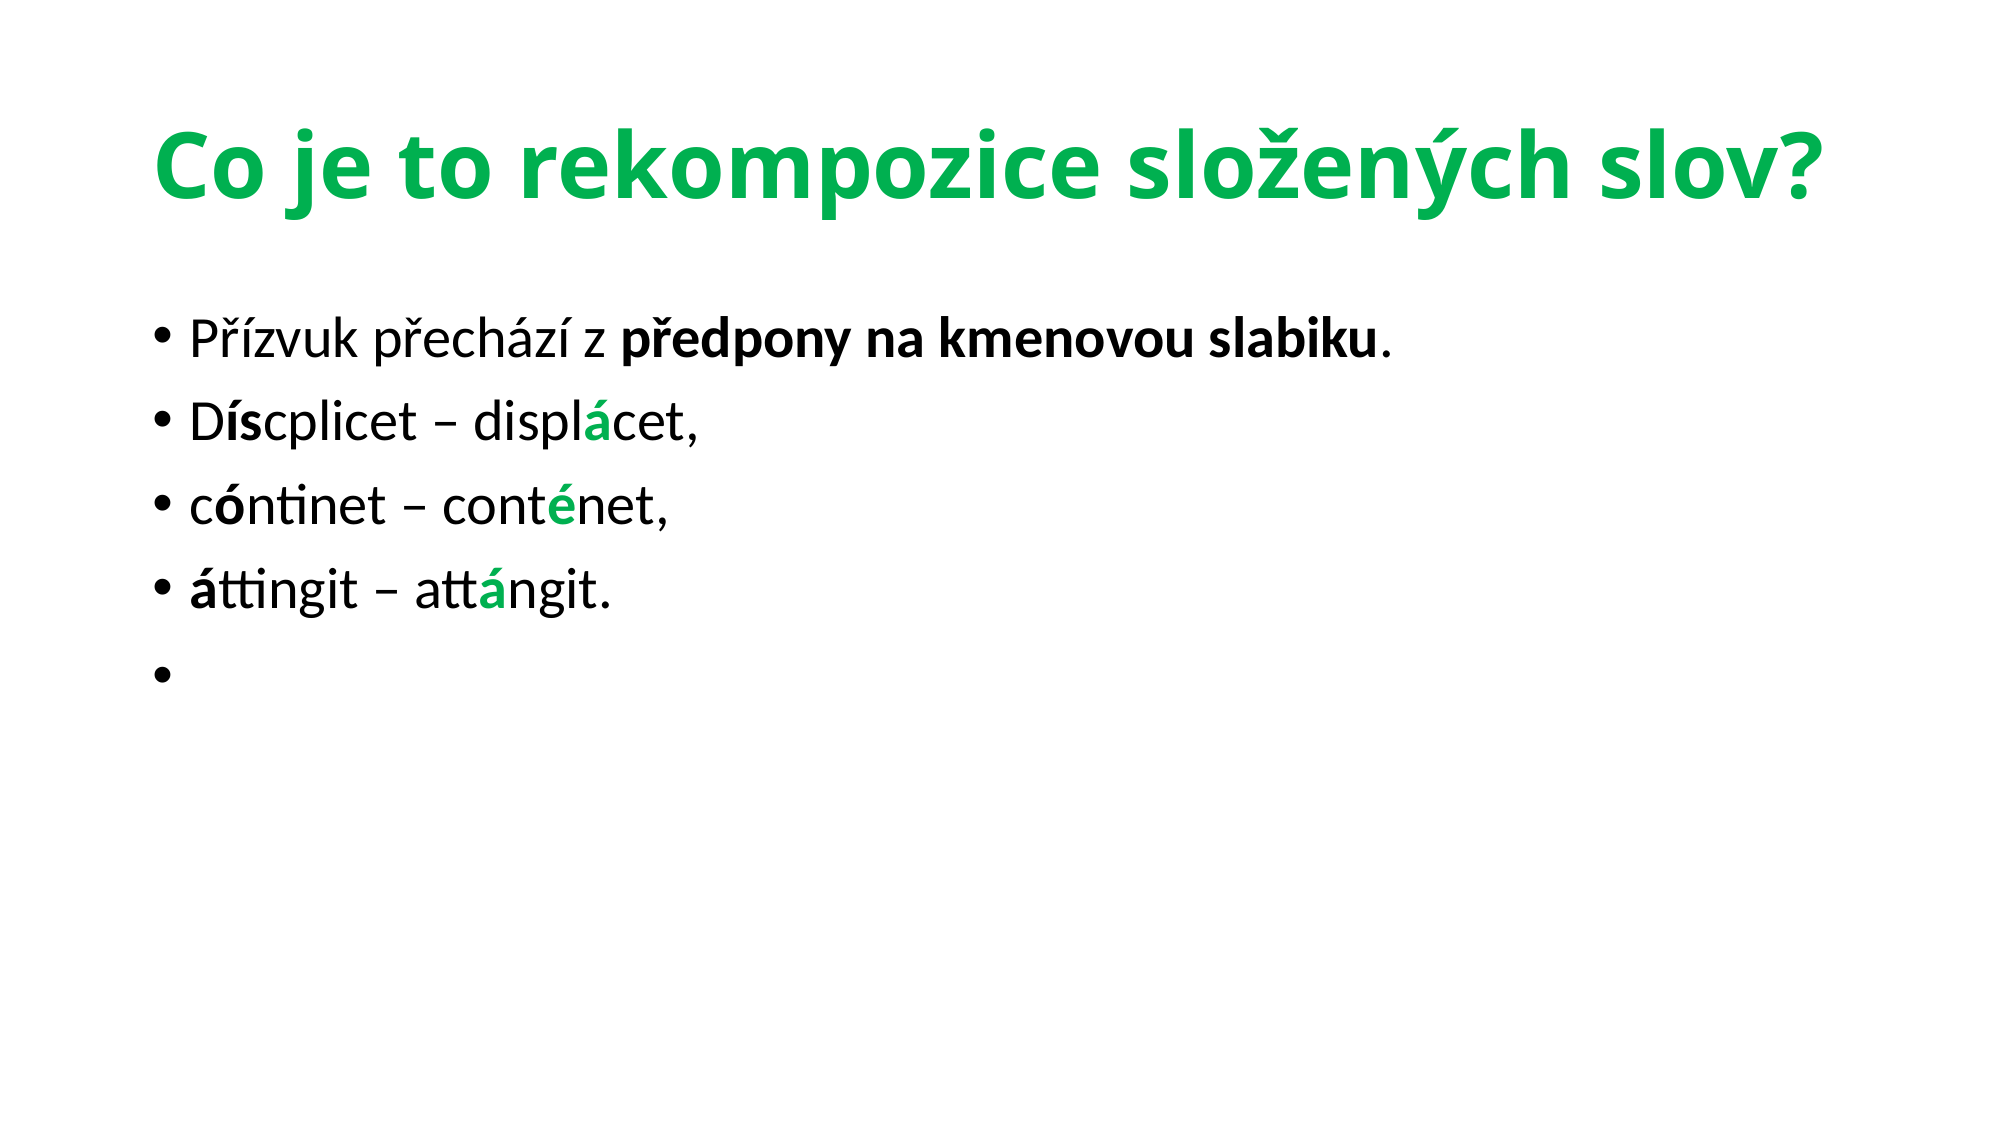

# Co je to rekompozice složených slov?
Přízvuk přechází z předpony na kmenovou slabiku.
Díscplicet – displácet,
cóntinet – conténet,
áttingit – attángit.